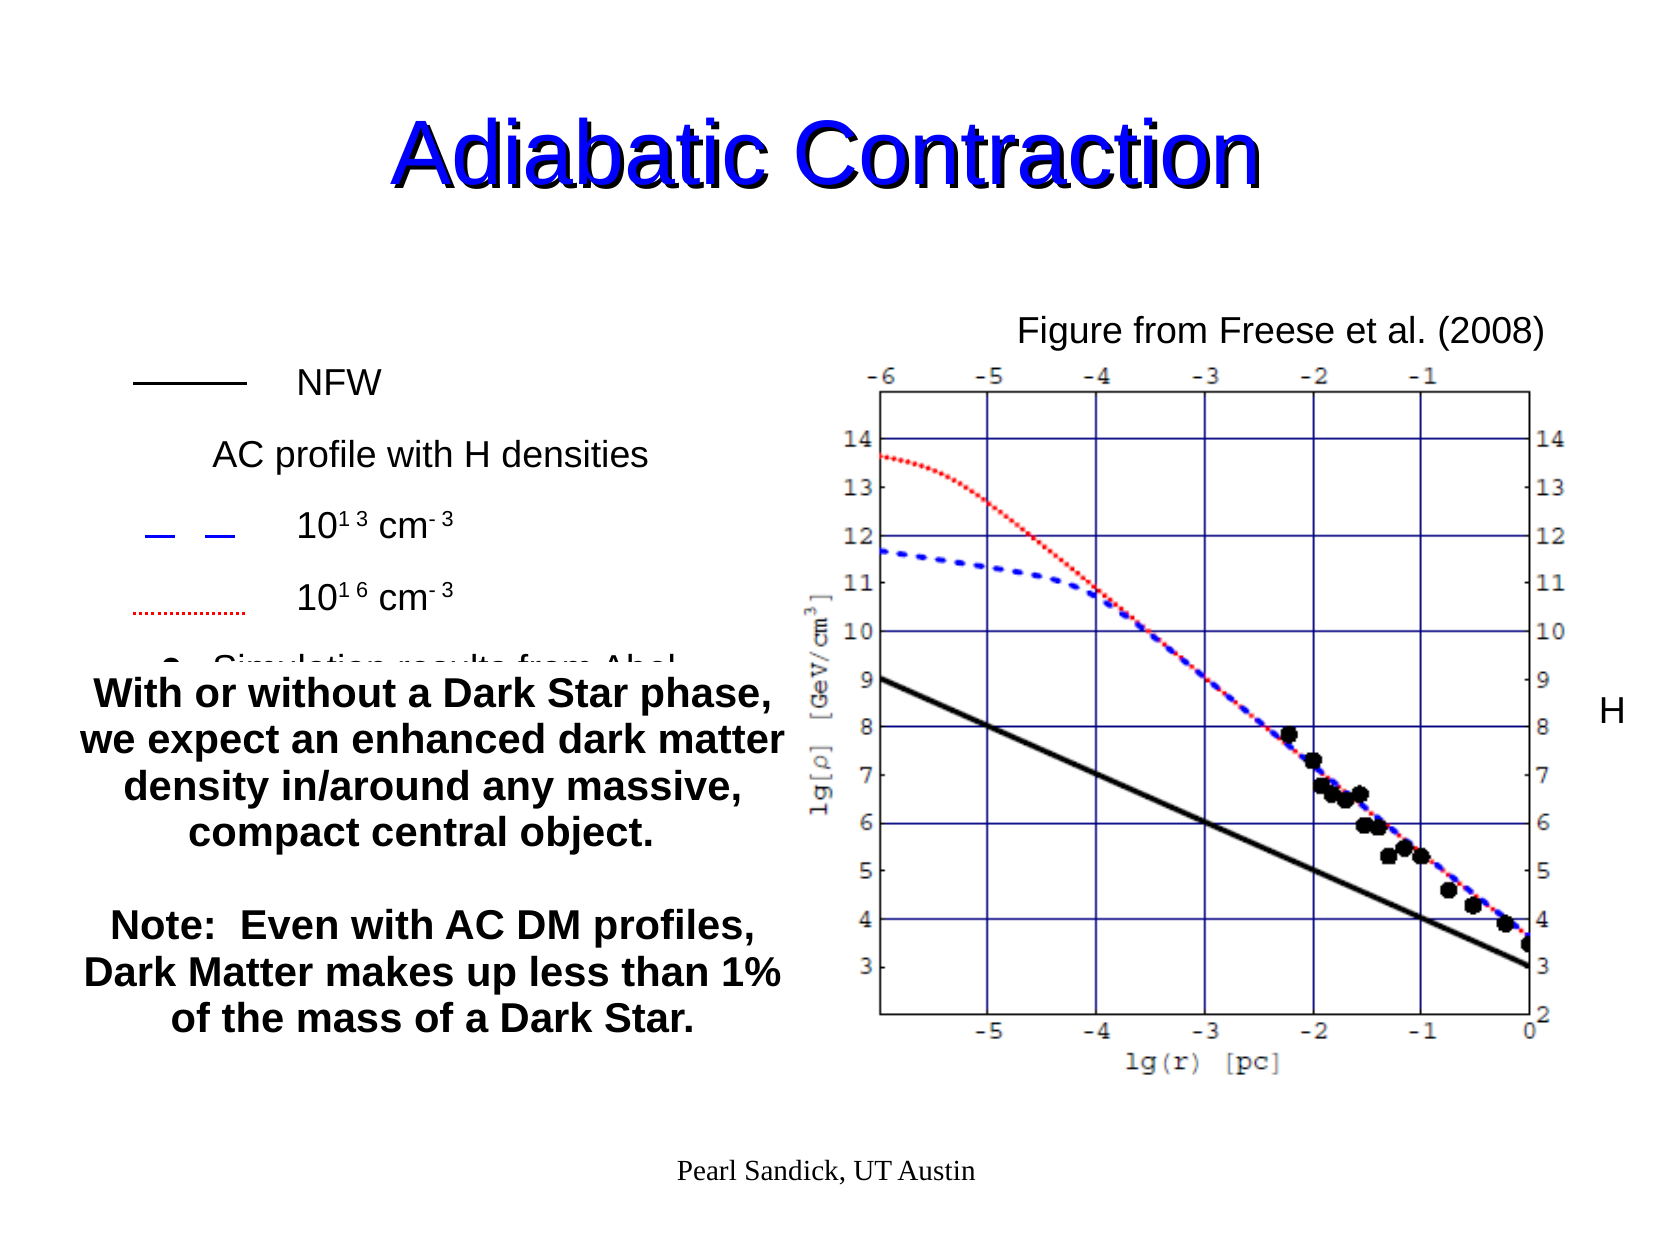

# Adiabatic Contraction
 NFW
AC profile with H densities
 101 3 cm- 3
 101 6 cm- 3
Simulation results from Abel, Bryan and Norman (2002) for H density 101 3 cm- 3
Figure from Freese et al. (2008)
With or without a Dark Star phase, we expect an enhanced dark matter density in/around any massive, compact central object.
Note: Even with AC DM profiles, Dark Matter makes up less than 1% of the mass of a Dark Star.
Pearl Sandick, UT Austin